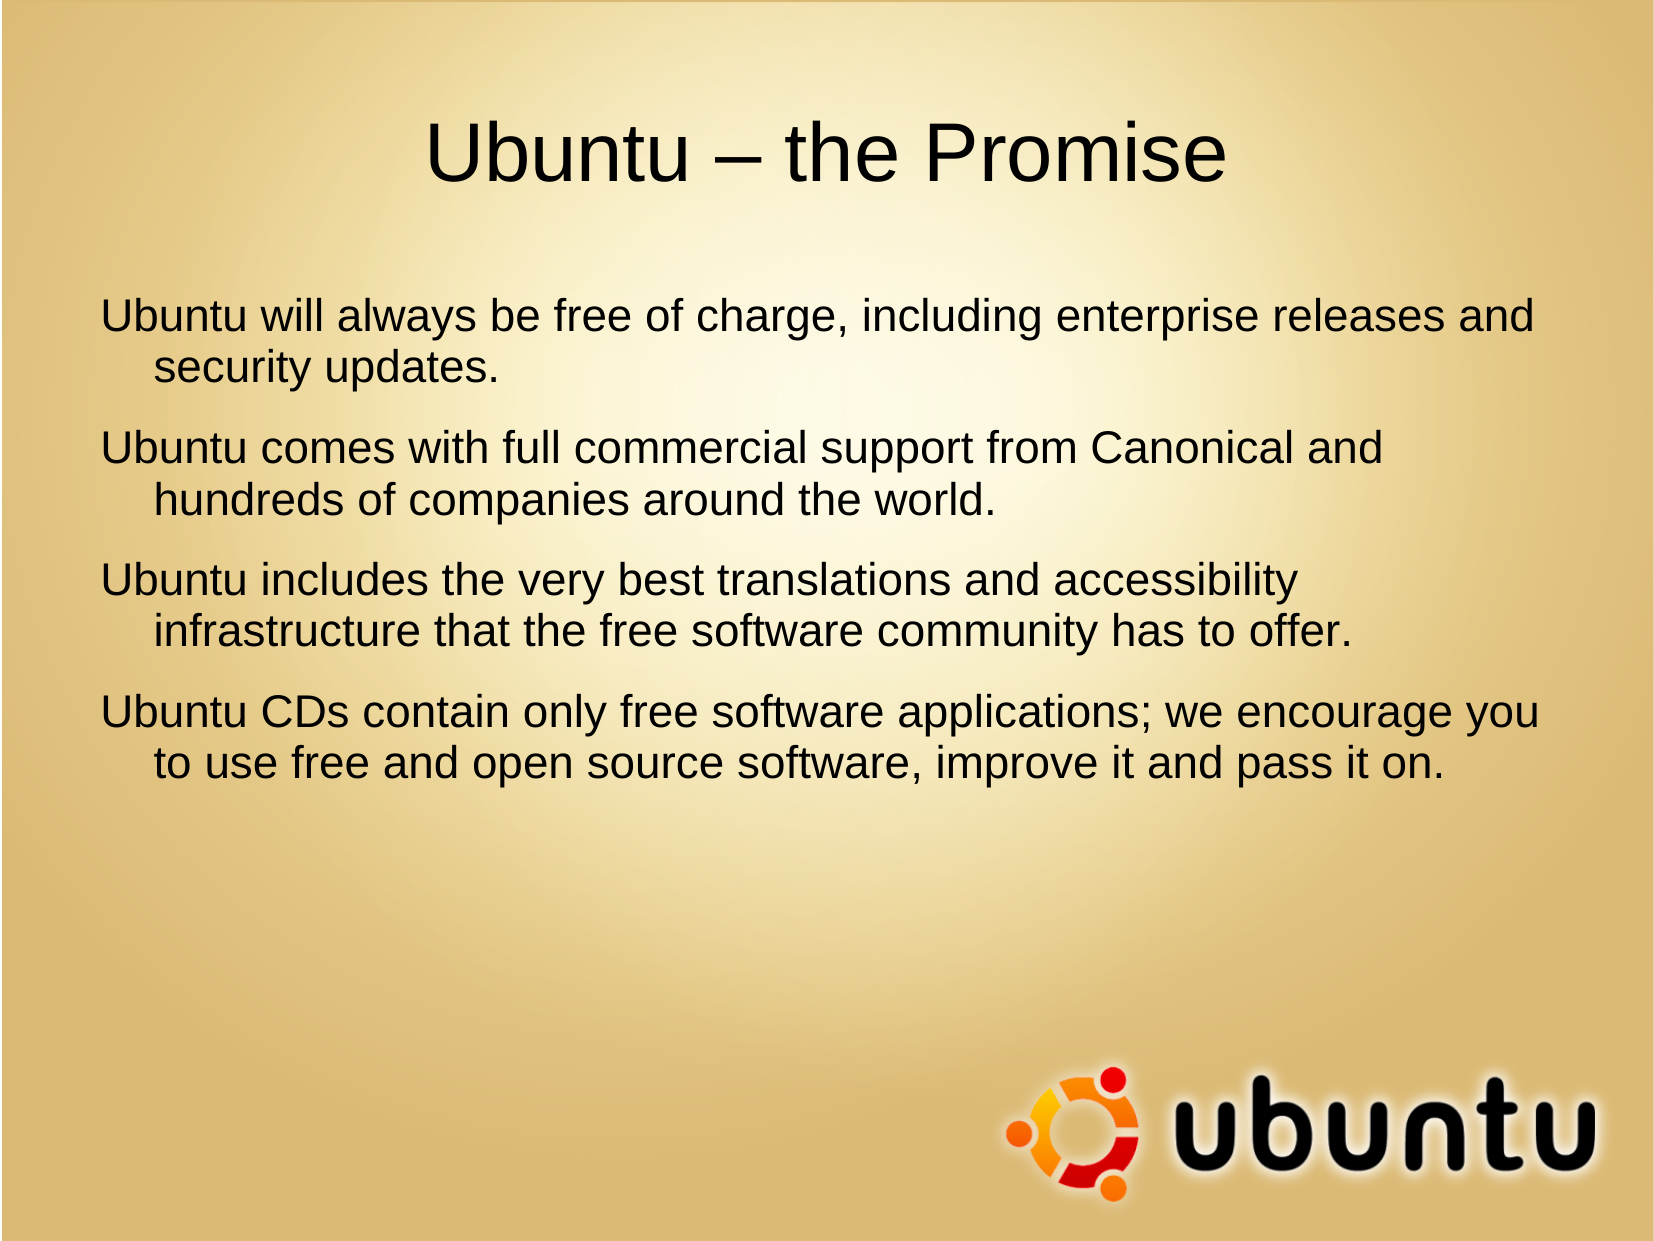

# Ubuntu – the Promise
Ubuntu will always be free of charge, including enterprise releases and security updates.
Ubuntu comes with full commercial support from Canonical and hundreds of companies around the world.
Ubuntu includes the very best translations and accessibility infrastructure that the free software community has to offer.
Ubuntu CDs contain only free software applications; we encourage you to use free and open source software, improve it and pass it on.